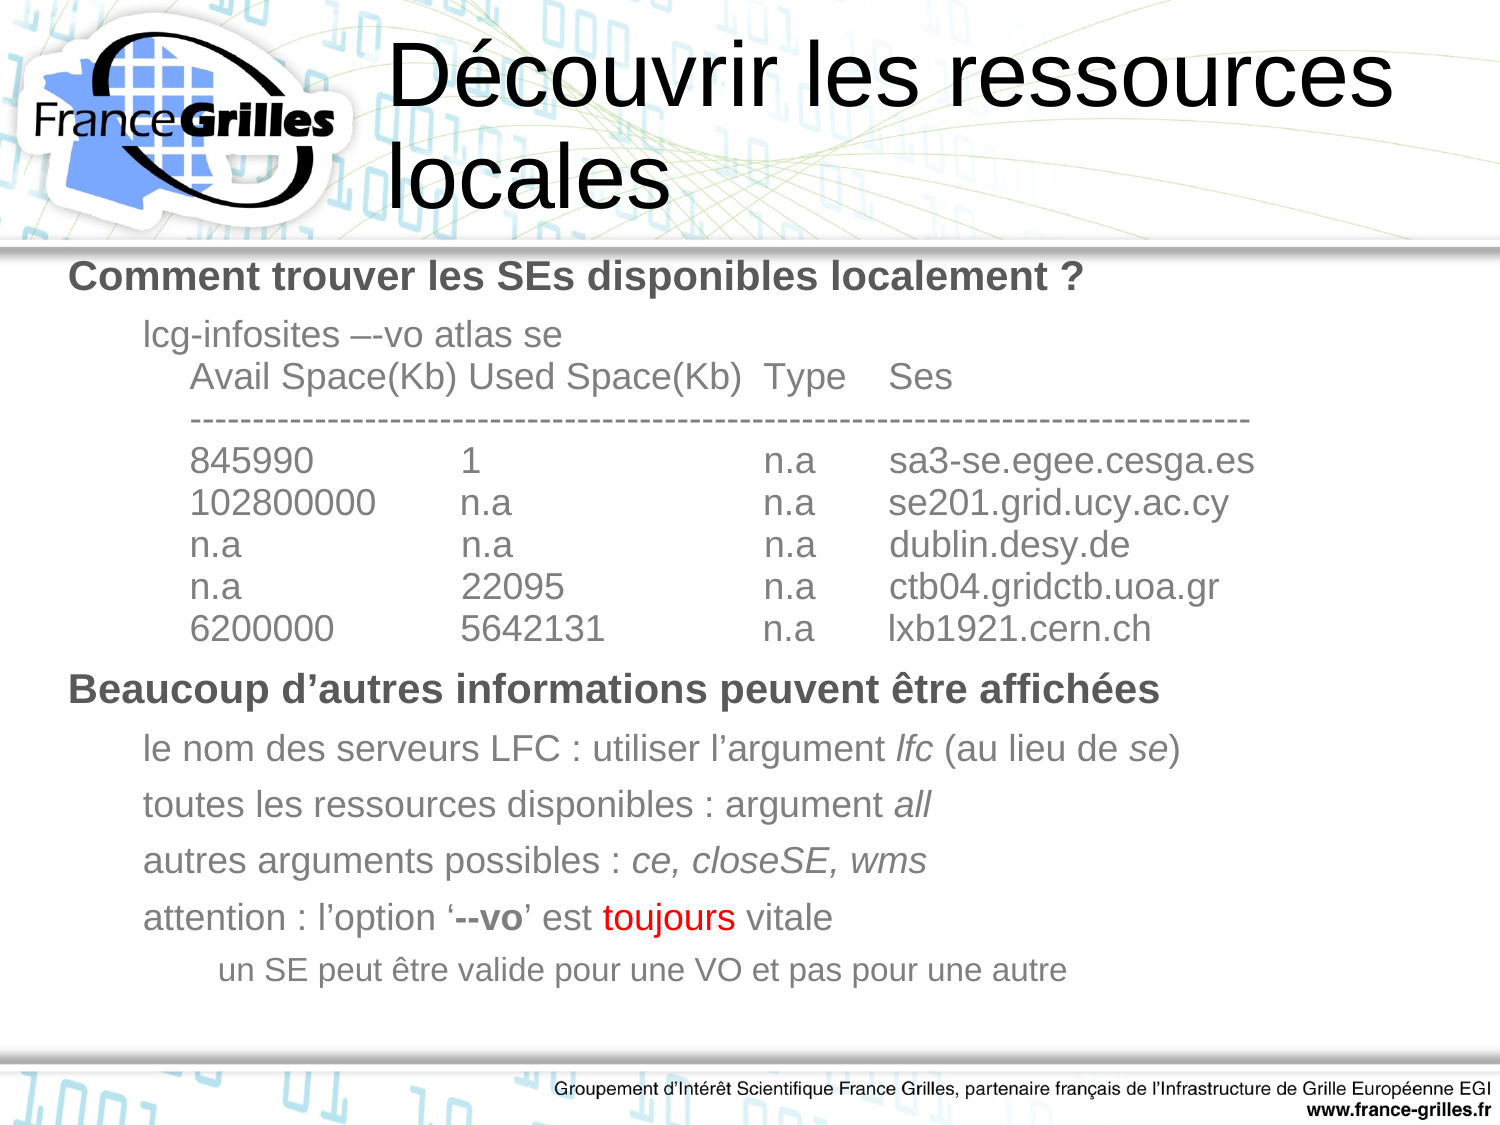

# Découvrir les ressources locales
Comment trouver les SEs disponibles localement ?
lcg-infosites –-vo atlas se
Avail Space(Kb) Used Space(Kb) Type Ses
-------------------------------------------------------------------------------------
845990 1 n.a sa3-se.egee.cesga.es
102800000 n.a n.a se201.grid.ucy.ac.cy
n.a n.a n.a dublin.desy.de
n.a 22095 n.a ctb04.gridctb.uoa.gr
6200000 5642131 n.a lxb1921.cern.ch
Beaucoup d’autres informations peuvent être affichées
le nom des serveurs LFC : utiliser l’argument lfc (au lieu de se)
toutes les ressources disponibles : argument all
autres arguments possibles : ce, closeSE, wms
attention : l’option ‘--vo’ est toujours vitale
un SE peut être valide pour une VO et pas pour une autre